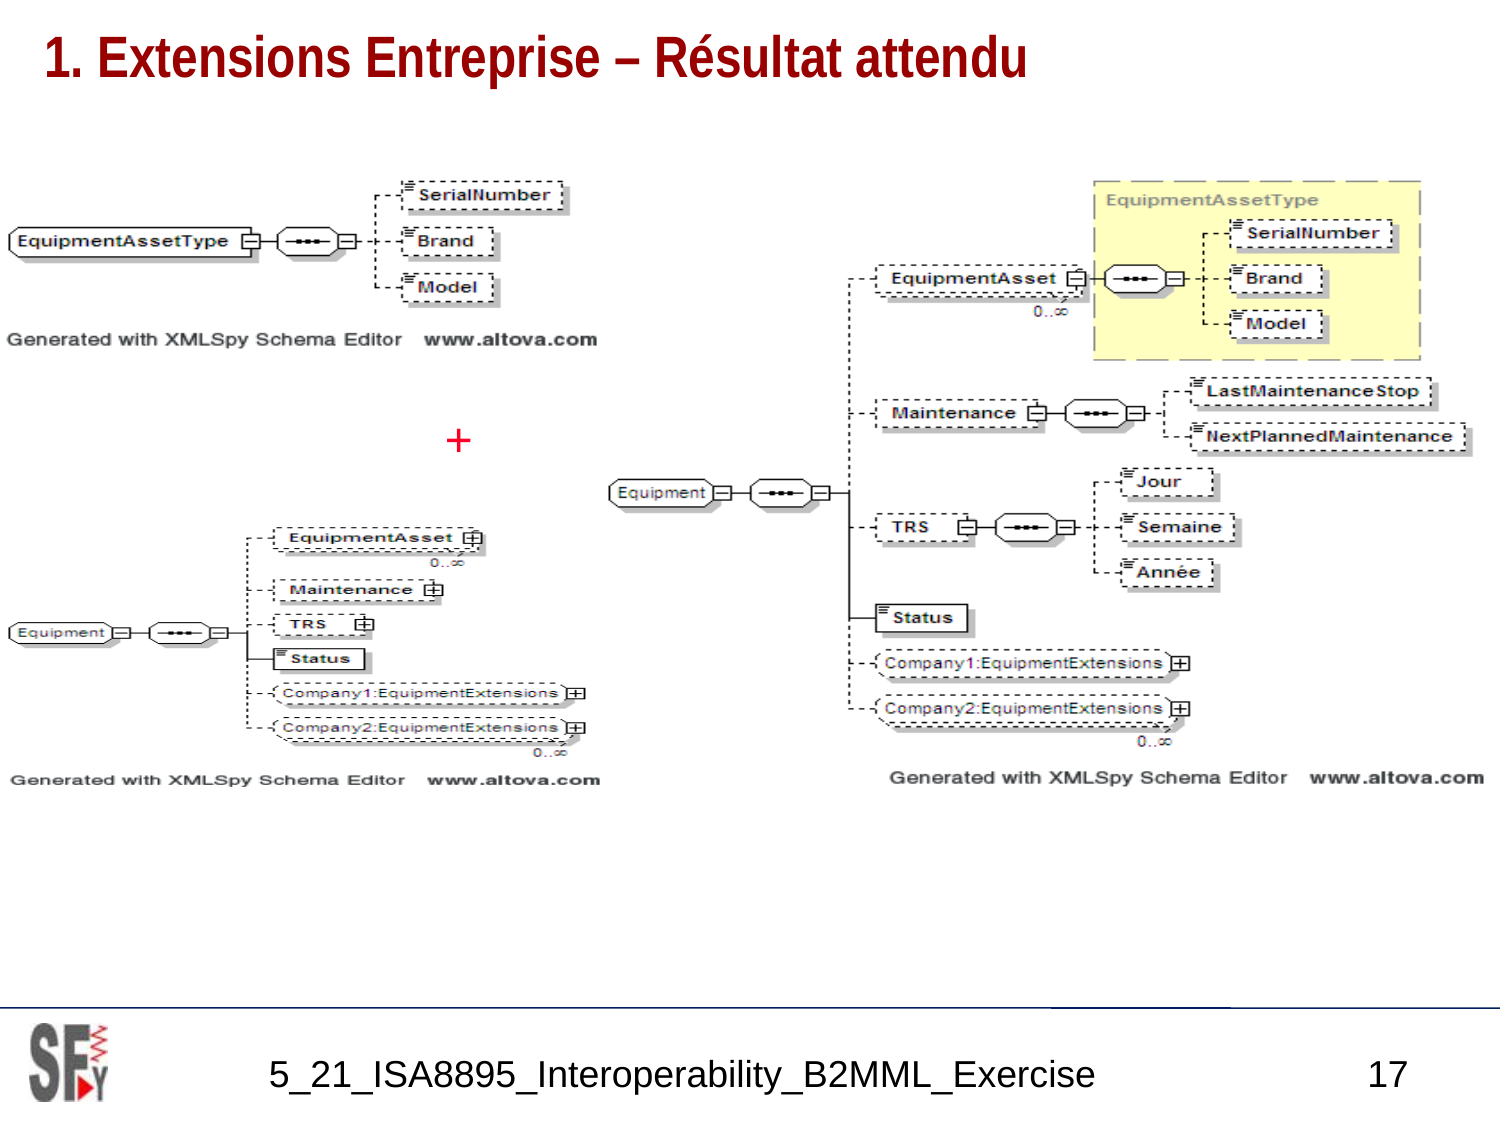

# 1. Extensions Entreprise – Résultat attendu


+

5_21_ISA8895_Interoperability_B2MML_Exercise